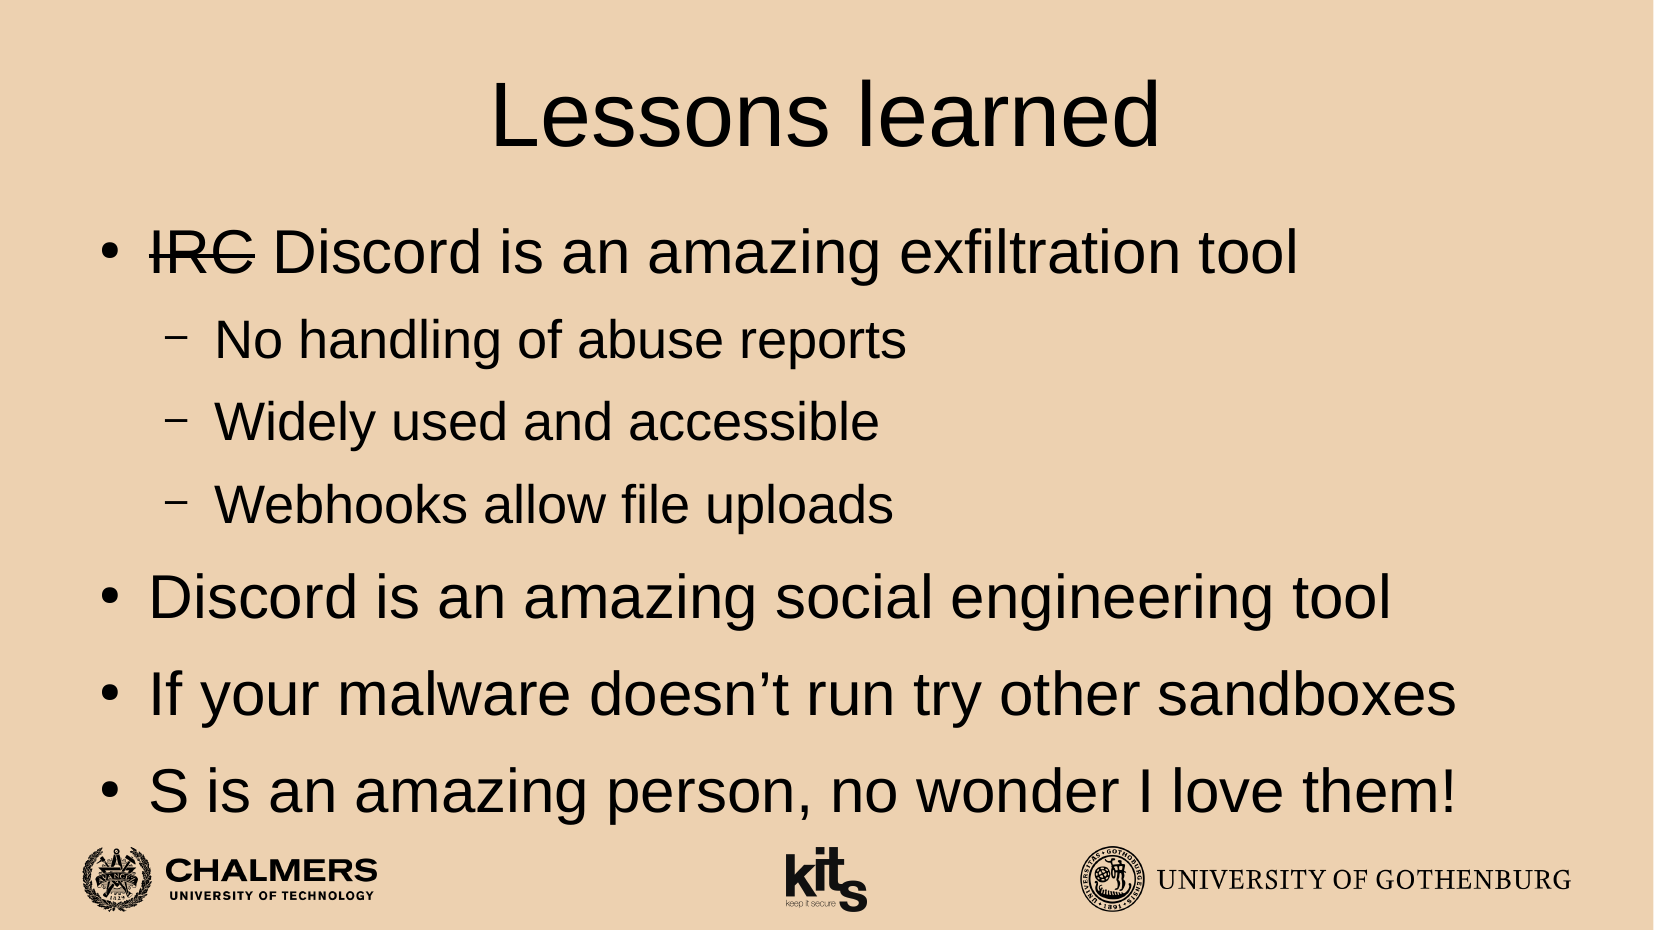

# Lessons learned
IRC Discord is an amazing exfiltration tool
No handling of abuse reports
Widely used and accessible
Webhooks allow file uploads
Discord is an amazing social engineering tool
If your malware doesn’t run try other sandboxes
S is an amazing person, no wonder I love them!